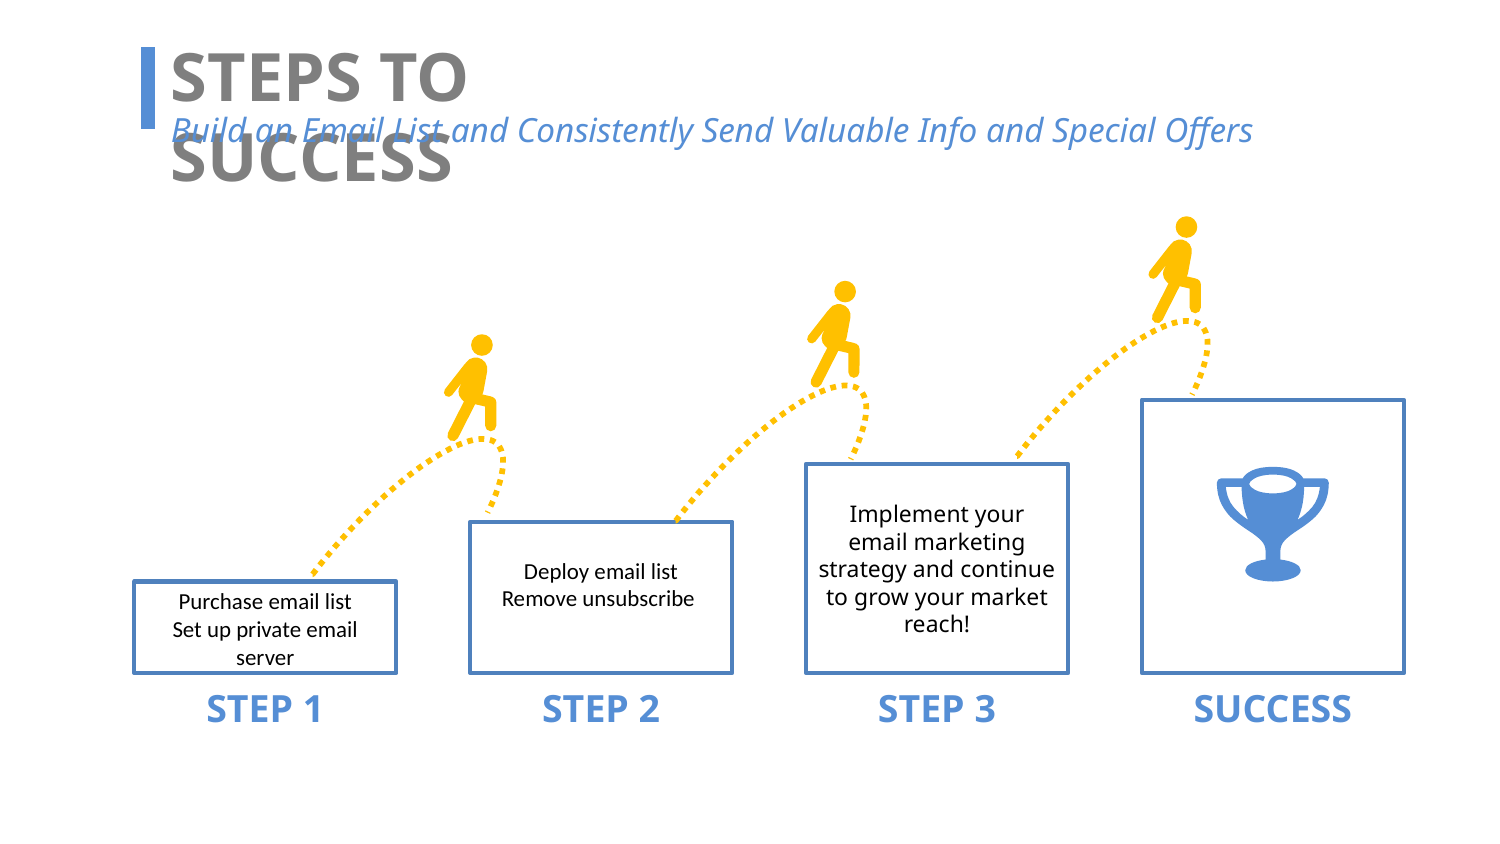

STEPS TO SUCCESS
Build an Email List and Consistently Send Valuable Info and Special Offers
Implement your email marketing strategy and continue to grow your market reach!
Deploy email list
Remove unsubscribe
 Purchase email list
Set up private email server
STEP 1
STEP 2
STEP 3
SUCCESS